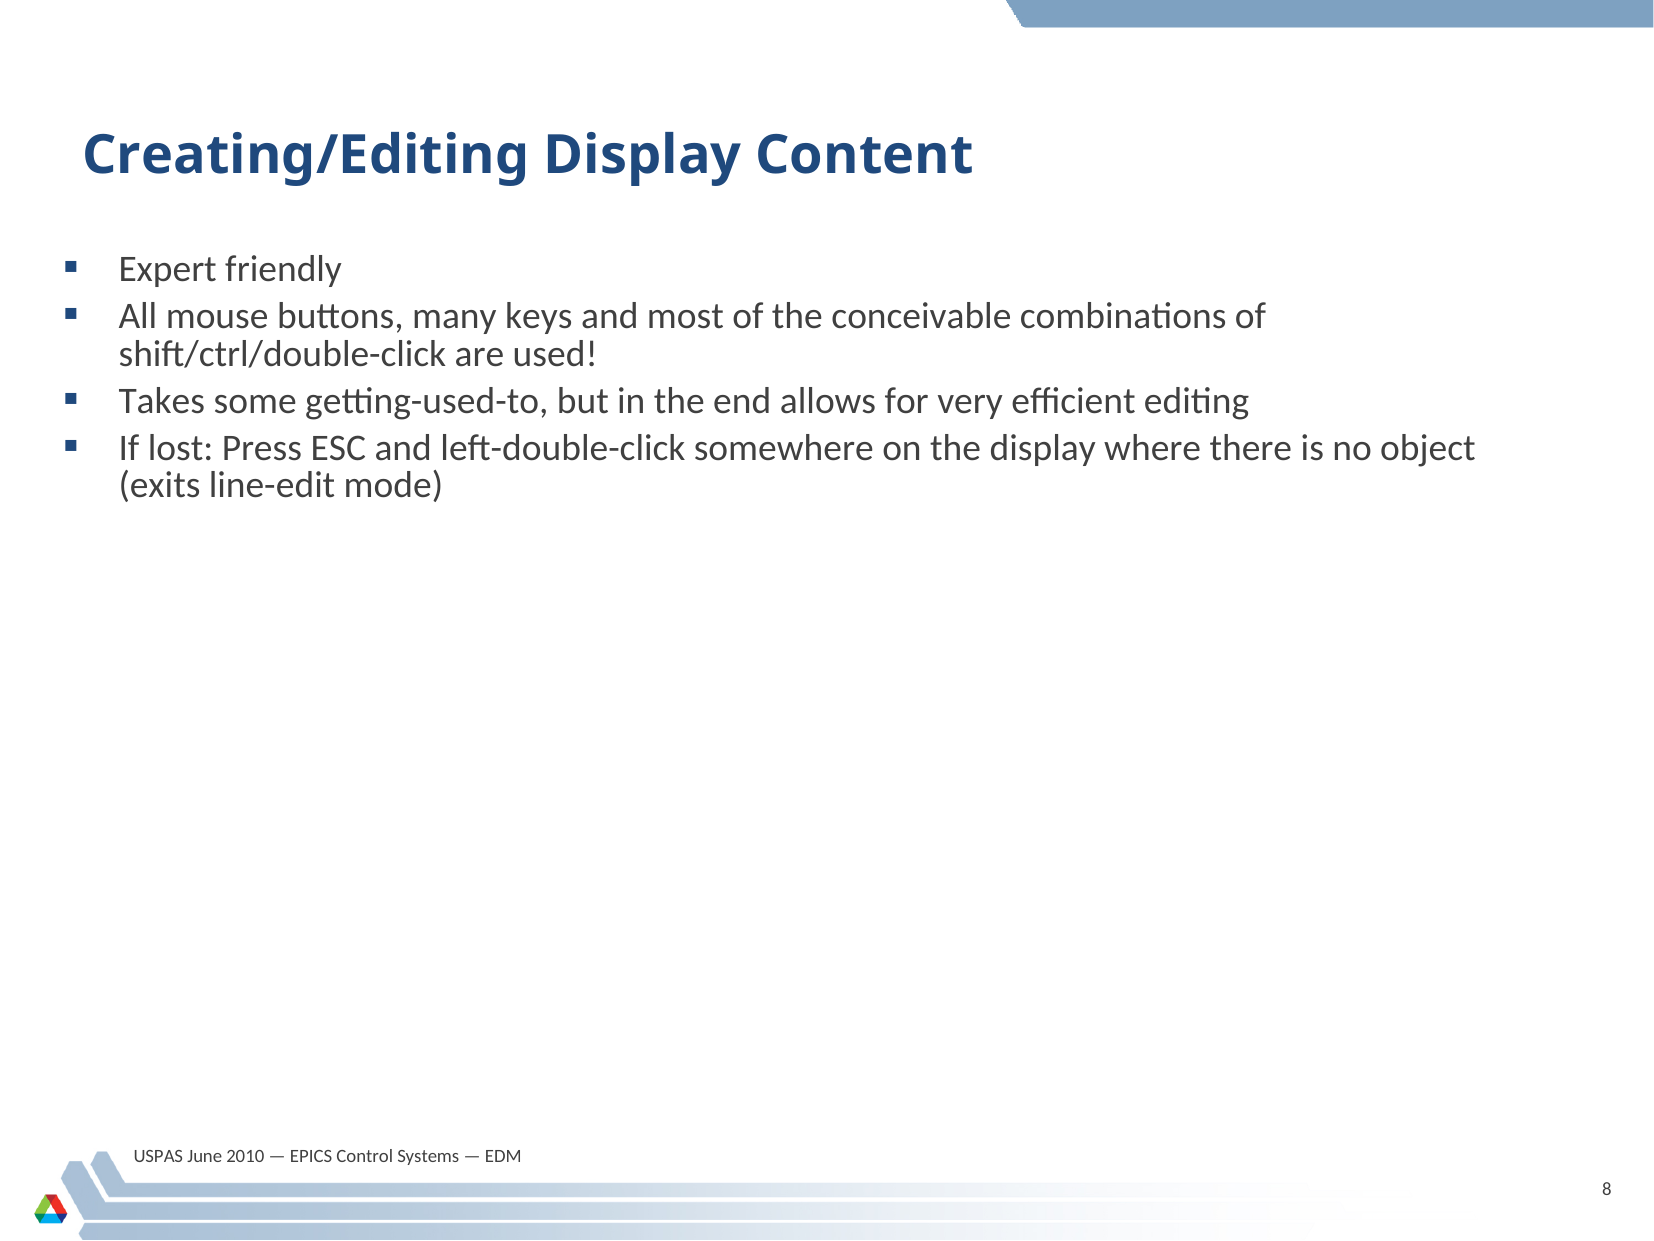

# Creating/Editing Display Content
Expert friendly
All mouse buttons, many keys and most of the conceivable combinations of shift/ctrl/double-click are used!
Takes some getting-used-to, but in the end allows for very efficient editing
If lost: Press ESC and left-double-click somewhere on the display where there is no object (exits line-edit mode)
USPAS June 2010 — EPICS Control Systems — EDM
8